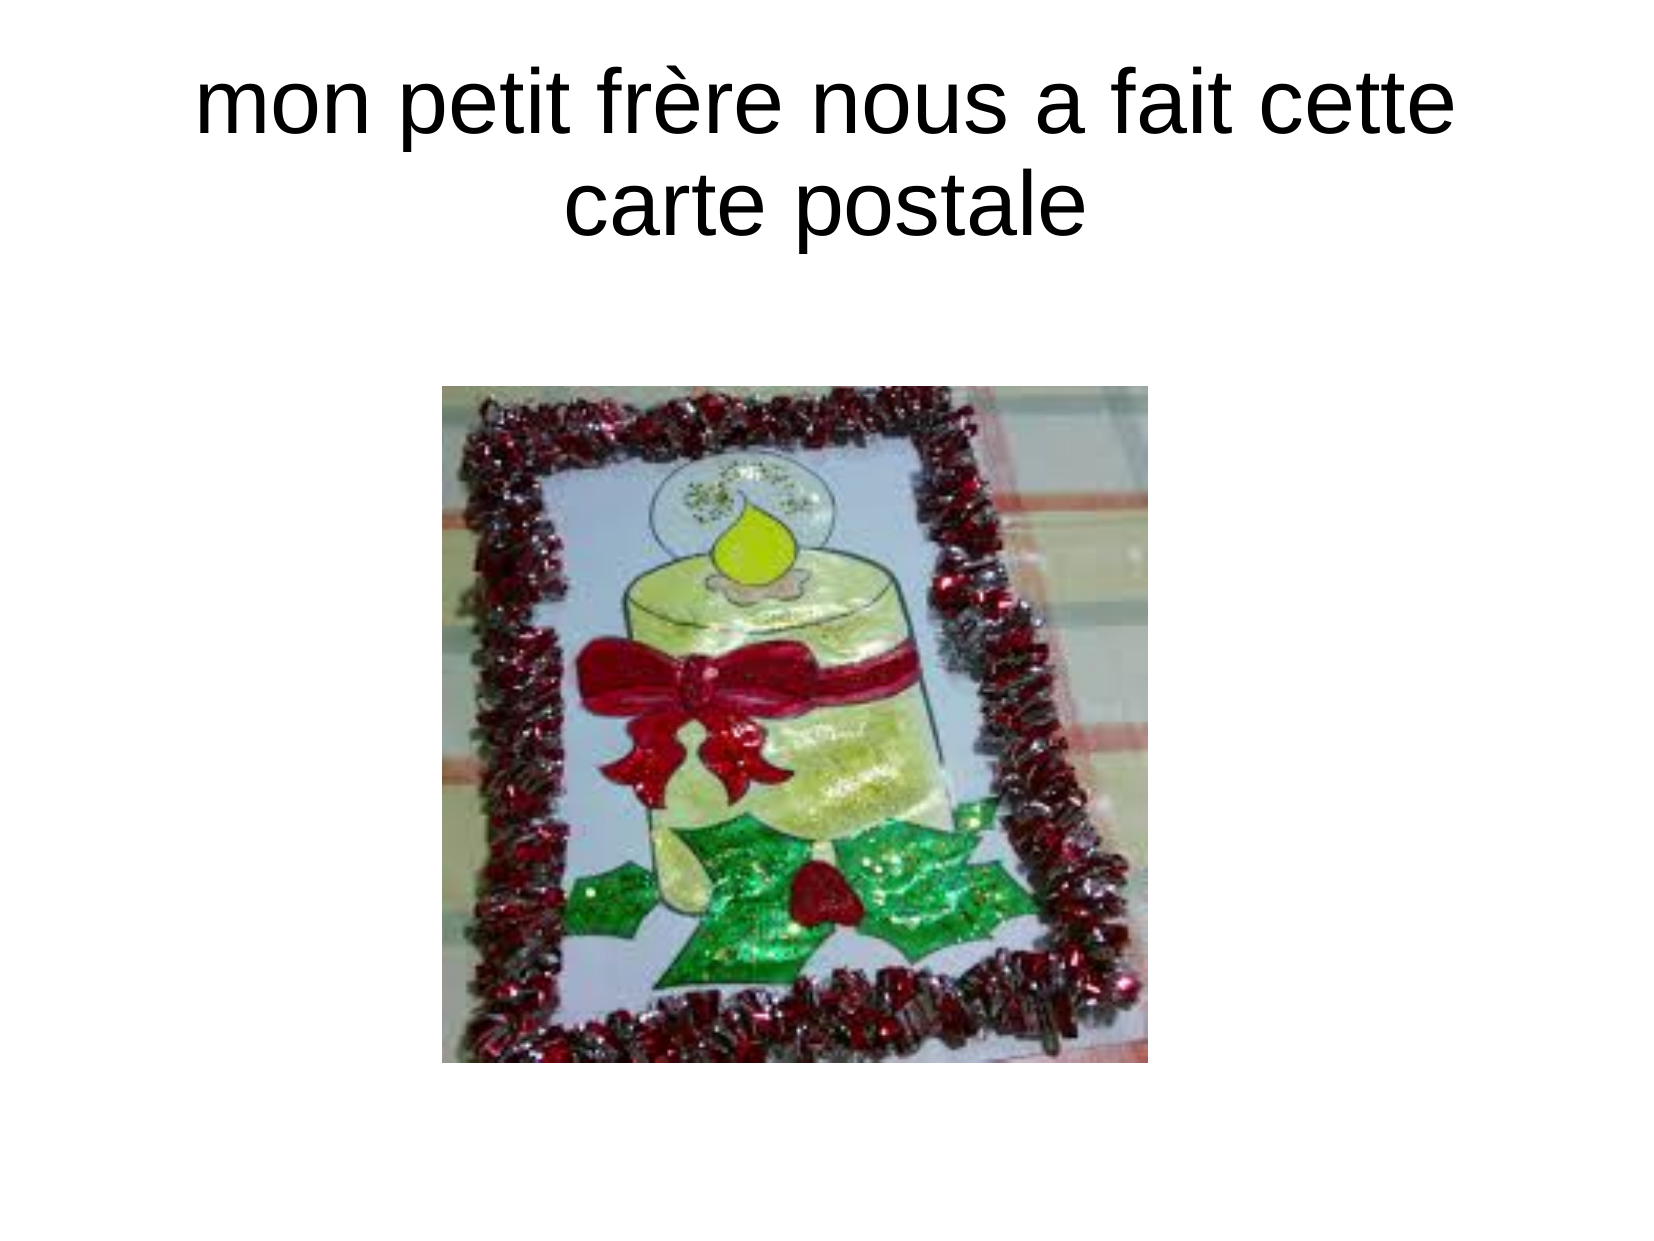

# mon petit frère nous a fait cette carte postale